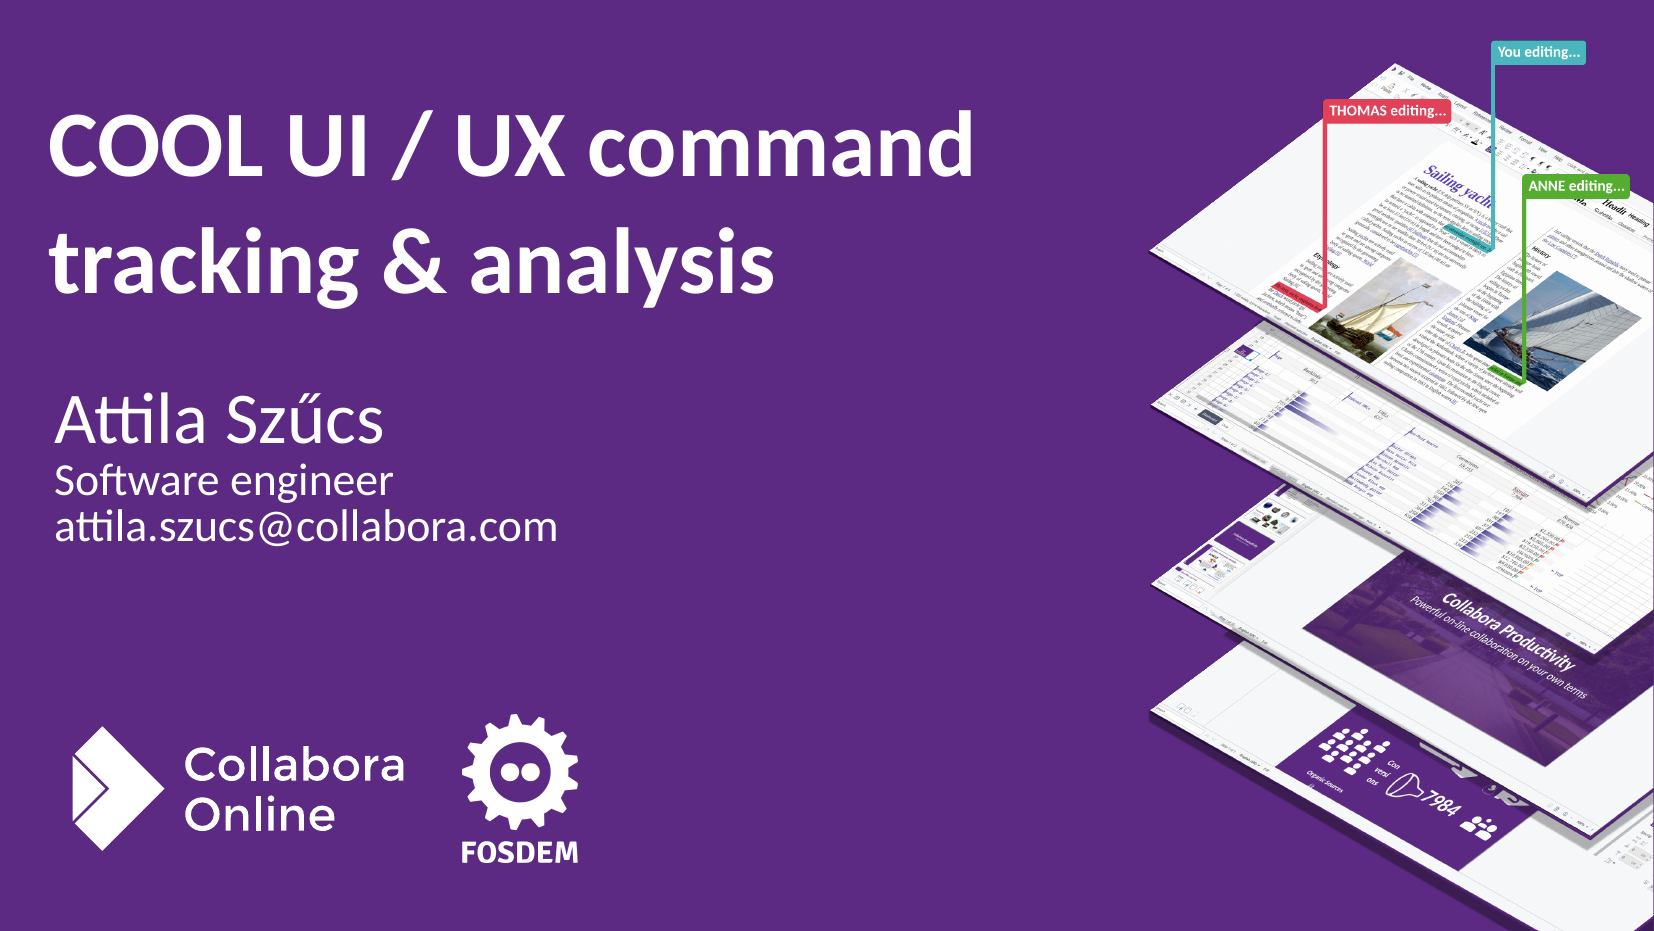

# COOL UI / UX command tracking & analysis
Attila Szűcs
Software engineer
attila.szucs@collabora.com